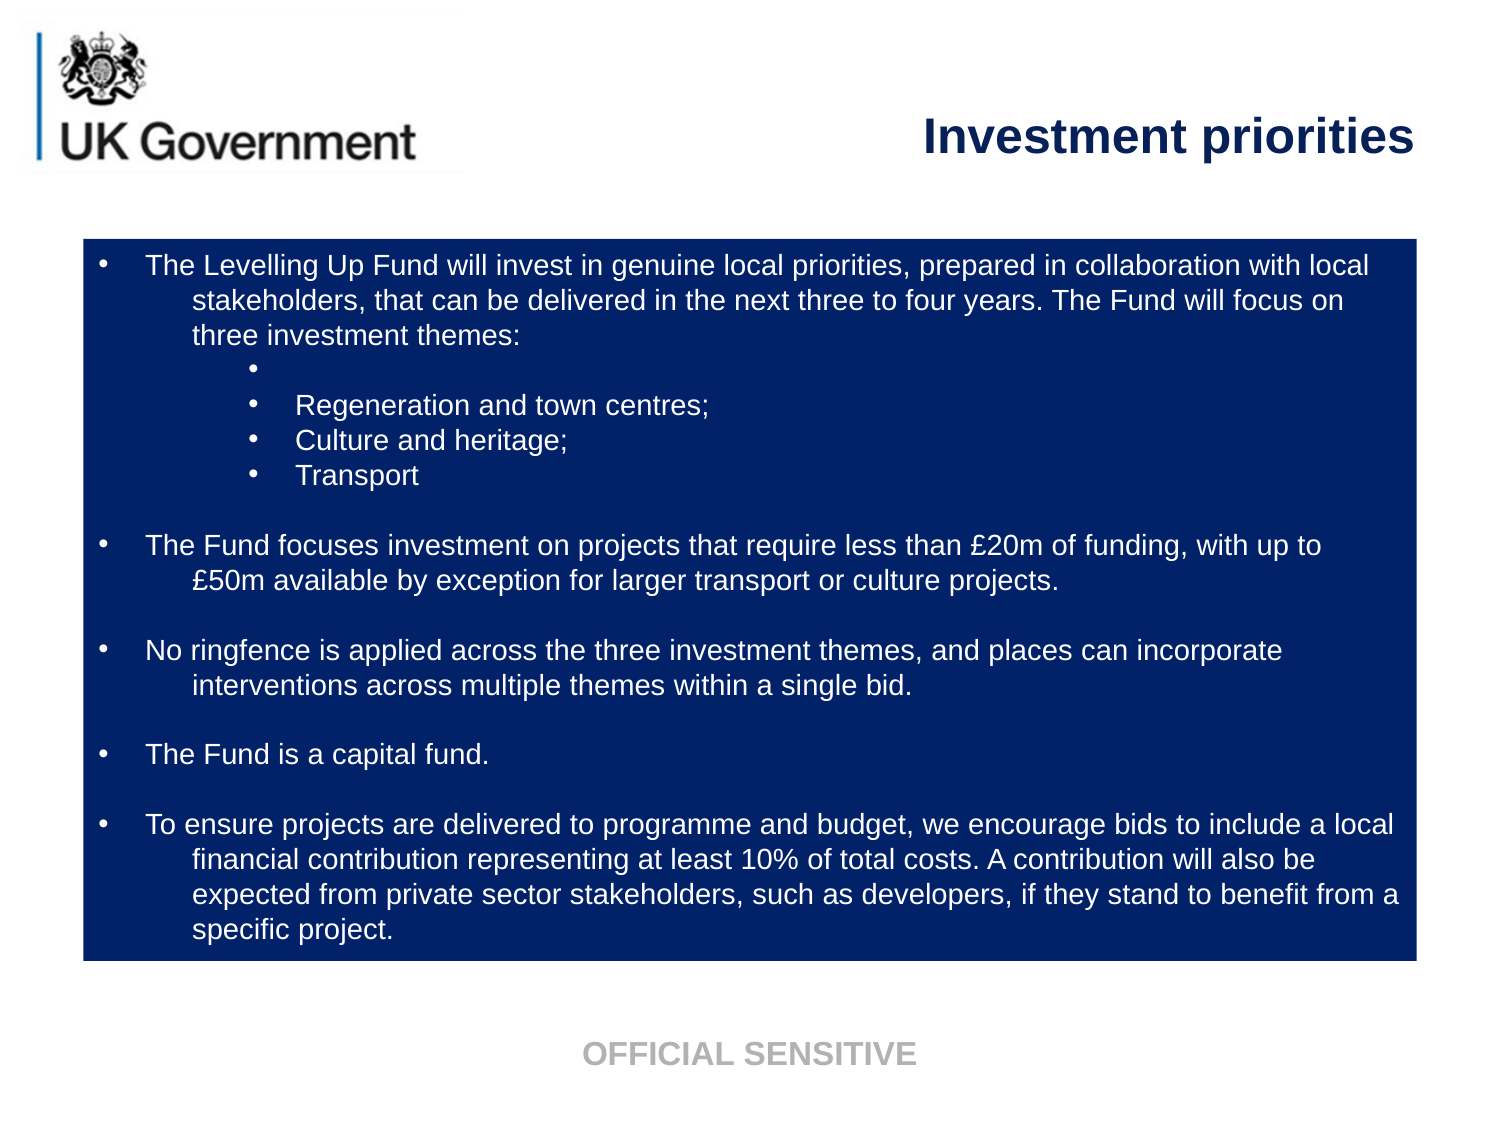

# Investment priorities
The Levelling Up Fund will invest in genuine local priorities, prepared in collaboration with local stakeholders, that can be delivered in the next three to four years. The Fund will focus on three investment themes:
Regeneration and town centres;
Culture and heritage;
Transport
The Fund focuses investment on projects that require less than £20m of funding, with up to £50m available by exception for larger transport or culture projects.
No ringfence is applied across the three investment themes, and places can incorporate interventions across multiple themes within a single bid.
The Fund is a capital fund.
To ensure projects are delivered to programme and budget, we encourage bids to include a local financial contribution representing at least 10% of total costs. A contribution will also be expected from private sector stakeholders, such as developers, if they stand to benefit from a specific project.